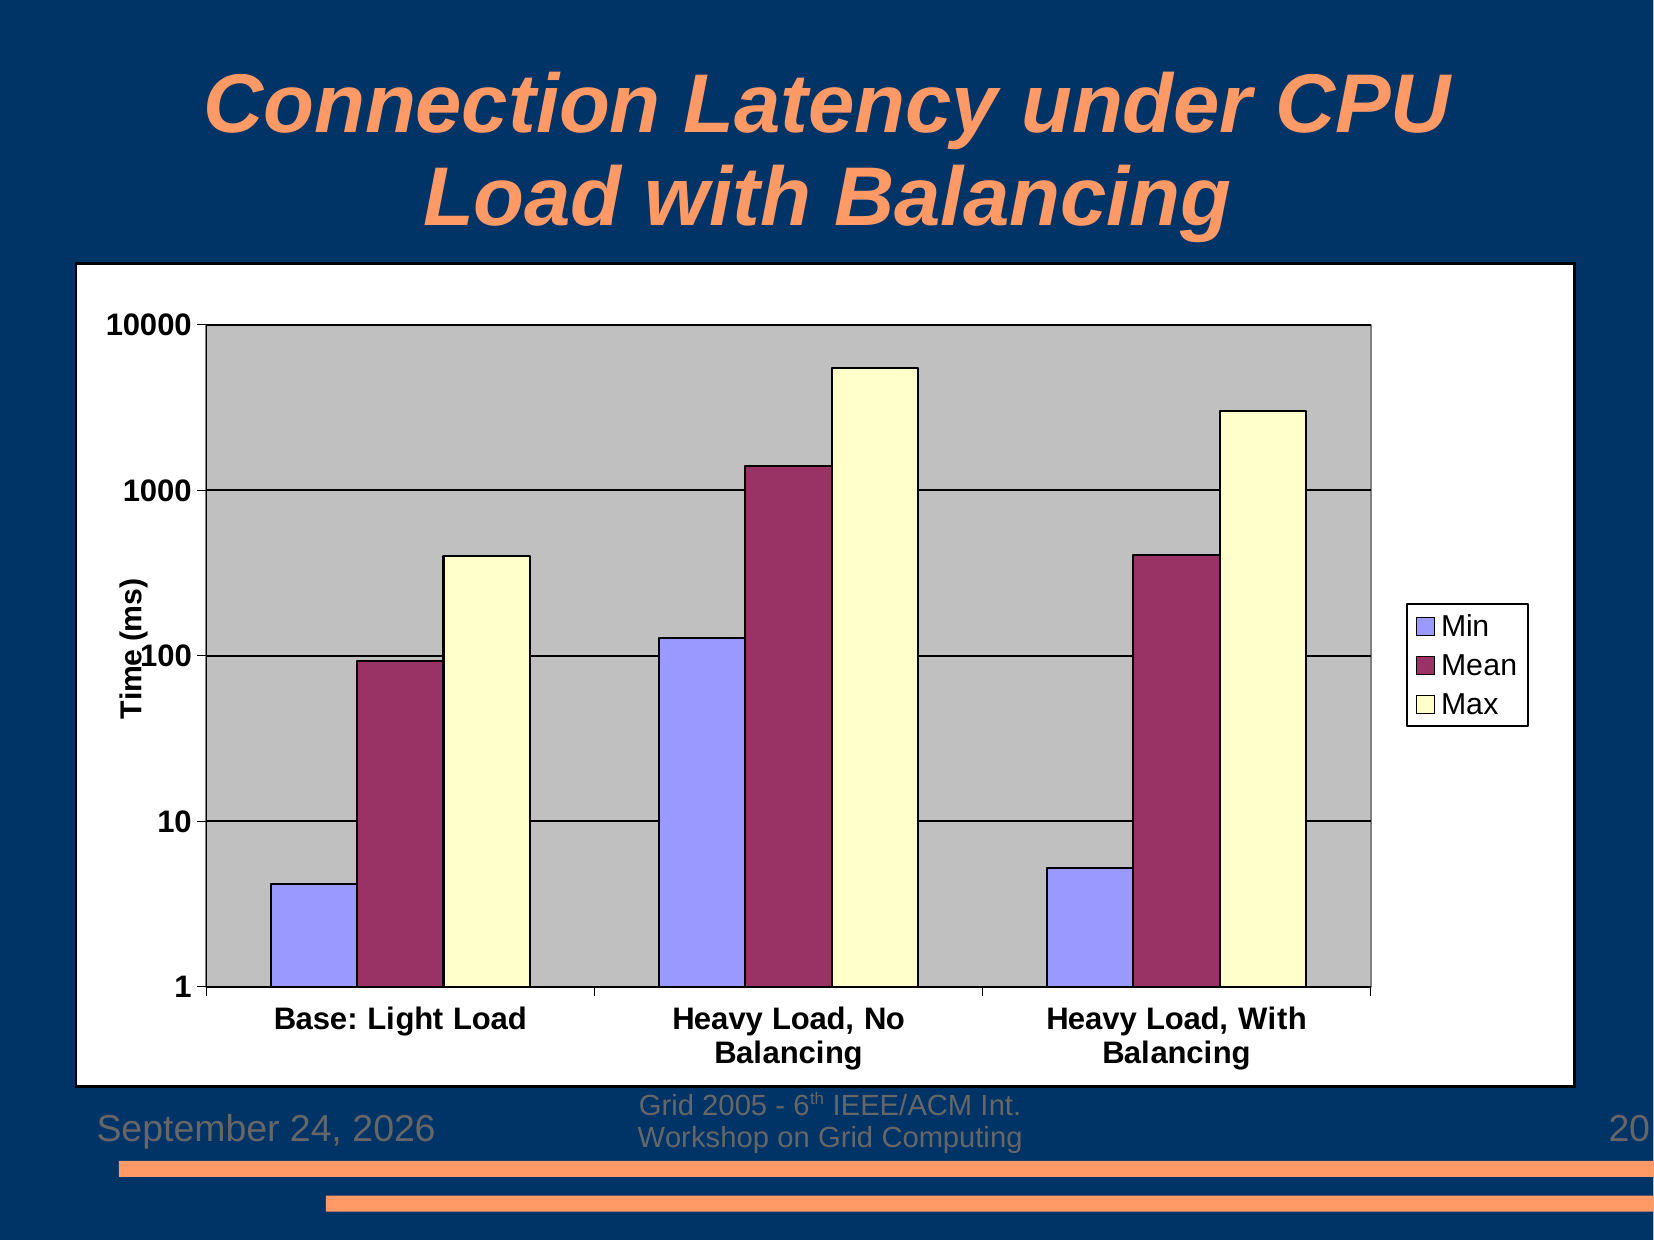

# Connection Latency under CPU Load with Balancing
### Chart
| Category | Min | Mean | Max |
|---|---|---|---|
| Base: Light Load | 4.171 | 92.5587272727273 | 401.867 |
| Heavy Load, No Balancing | 127.327 | 1404.21318181818 | 5443.672 |
| Heavy Load, With Balancing | 5.218 | 403.468696969697 | 2994.842 |